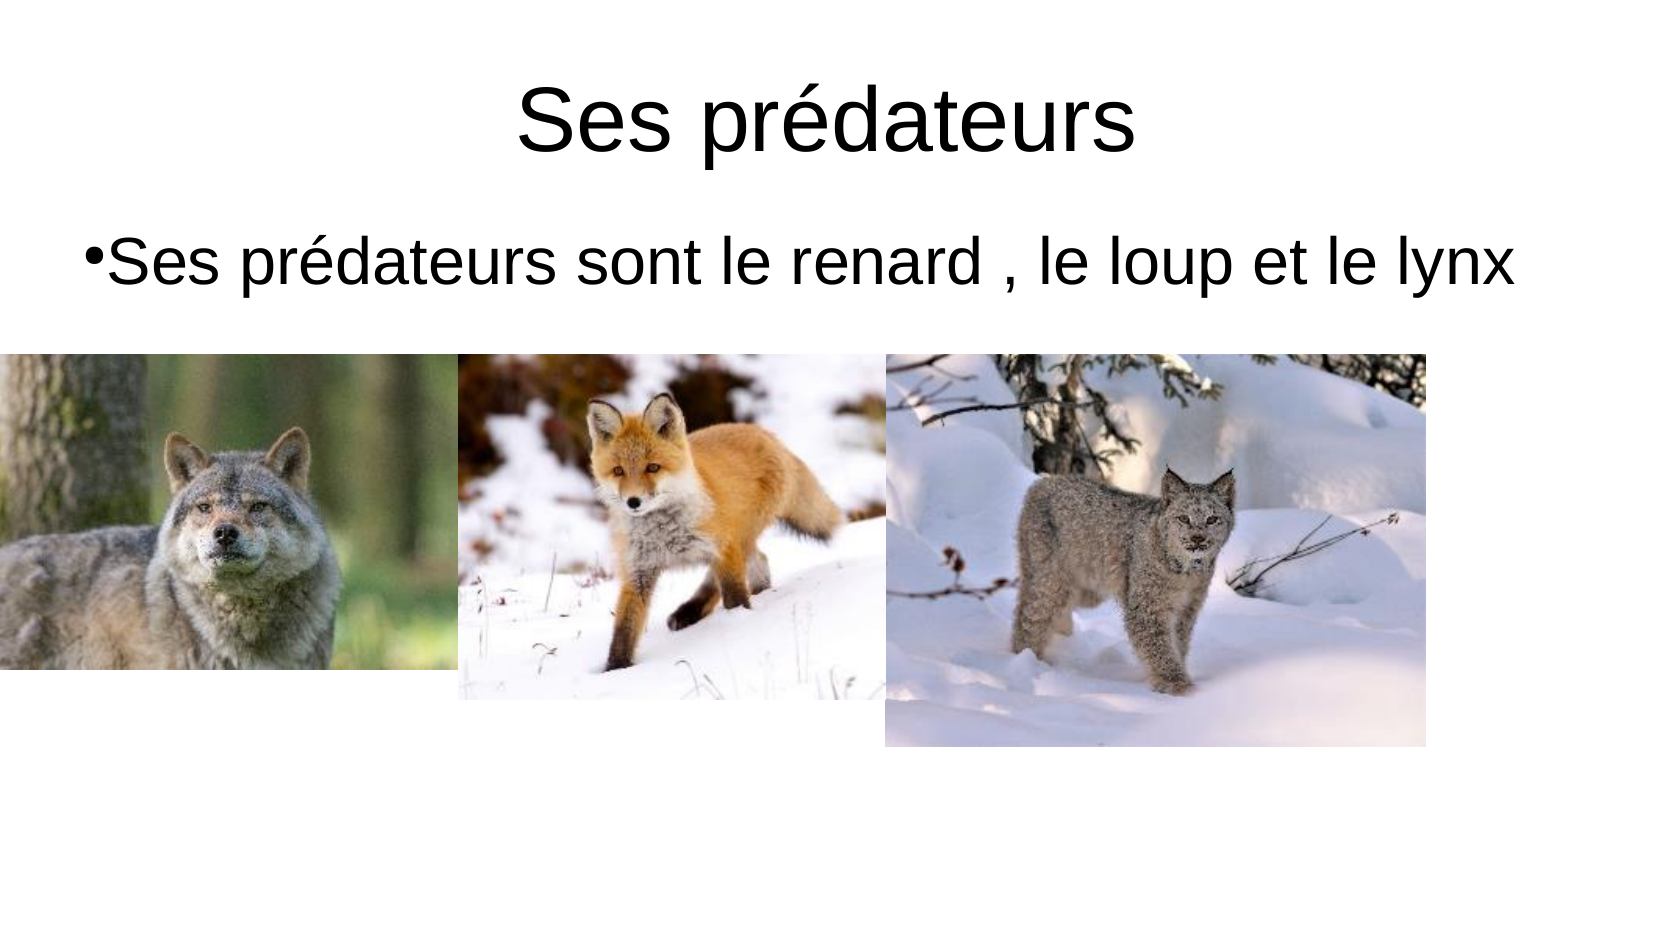

# Ses prédateurs
Ses prédateurs sont le renard , le loup et le lynx